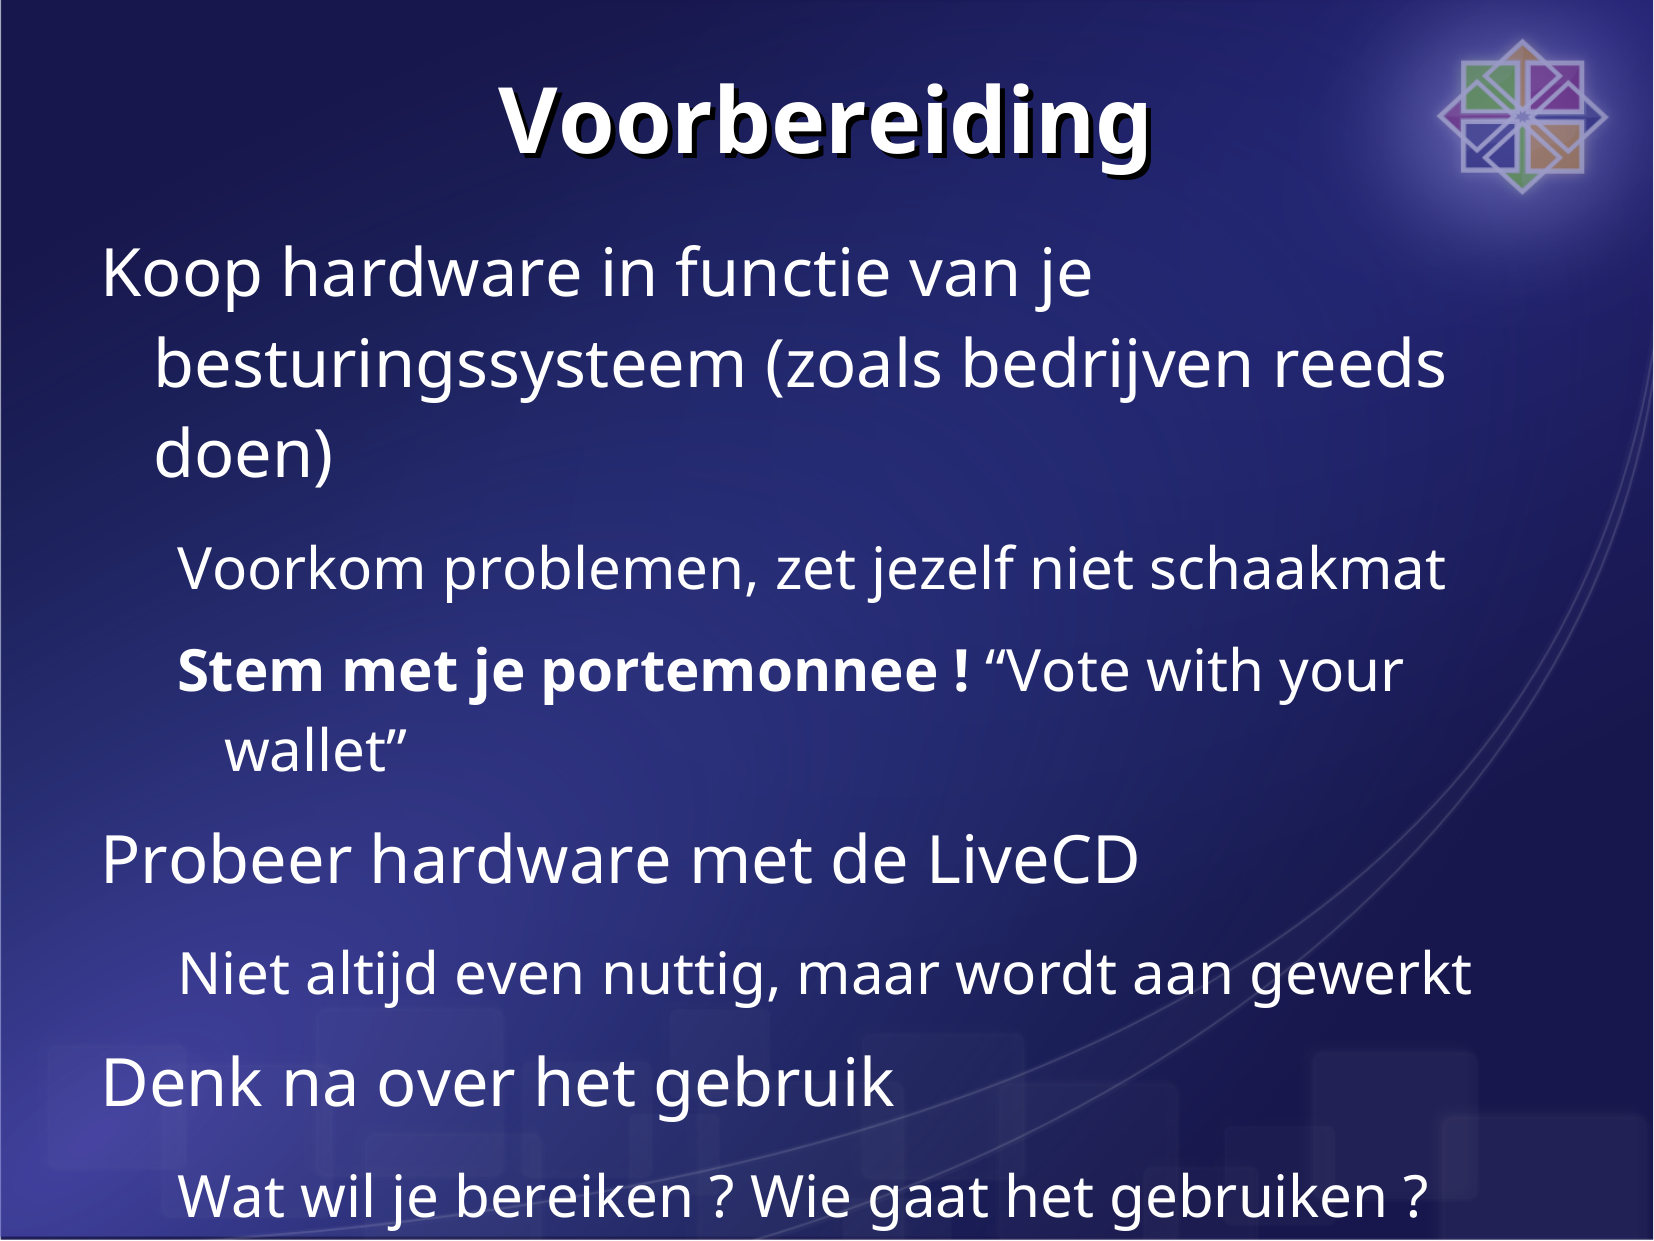

# Voorbereiding
Koop hardware in functie van je besturingssysteem (zoals bedrijven reeds doen)
Voorkom problemen, zet jezelf niet schaakmat
Stem met je portemonnee ! “Vote with your wallet”
Probeer hardware met de LiveCD
Niet altijd even nuttig, maar wordt aan gewerkt
Denk na over het gebruik
Wat wil je bereiken ? Wie gaat het gebruiken ?
Dual-boot ? Partitionering ? Software ?
Schrijf de ISO als image naar een CD/DVD ;-)